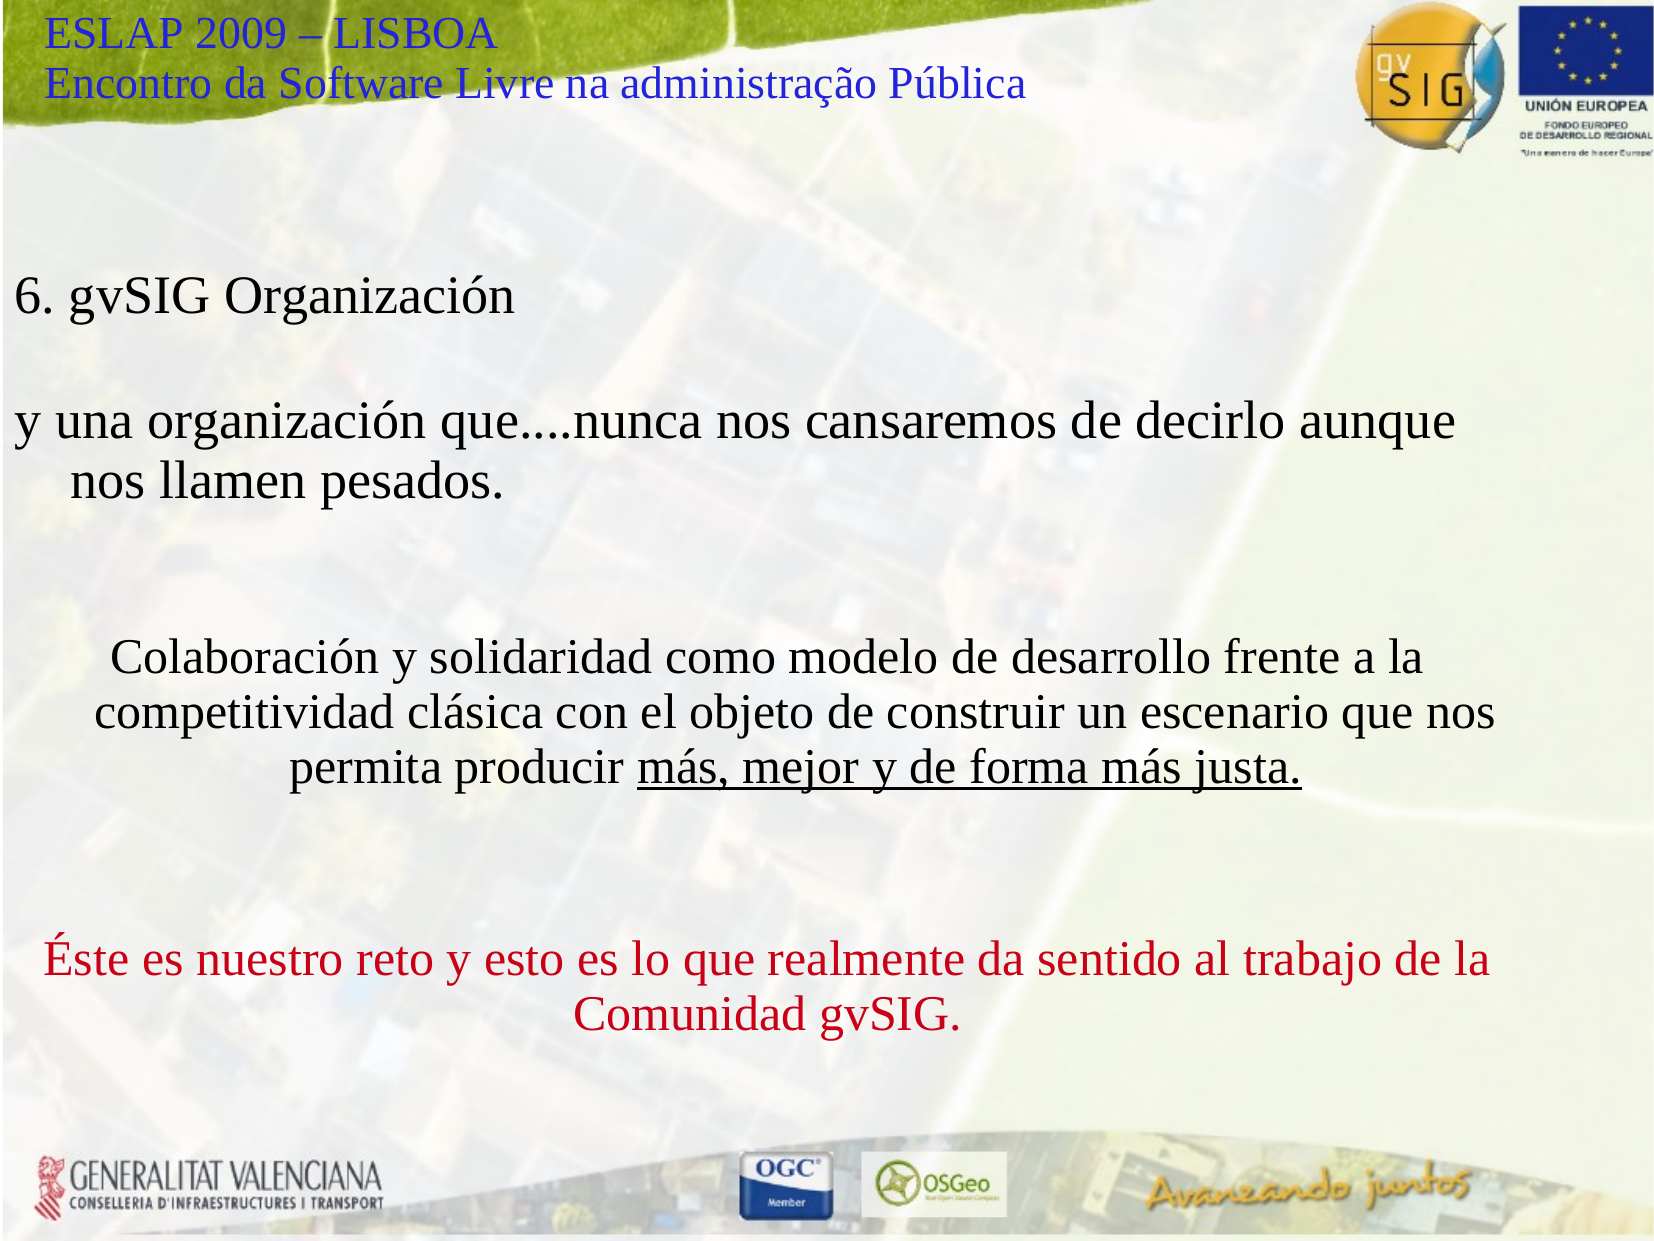

6. gvSIG Organización
y una organización que....nunca nos cansaremos de decirlo aunque nos llamen pesados.
Colaboración y solidaridad como modelo de desarrollo frente a la competitividad clásica con el objeto de construir un escenario que nos permita producir más, mejor y de forma más justa.
Éste es nuestro reto y esto es lo que realmente da sentido al trabajo de la Comunidad gvSIG.